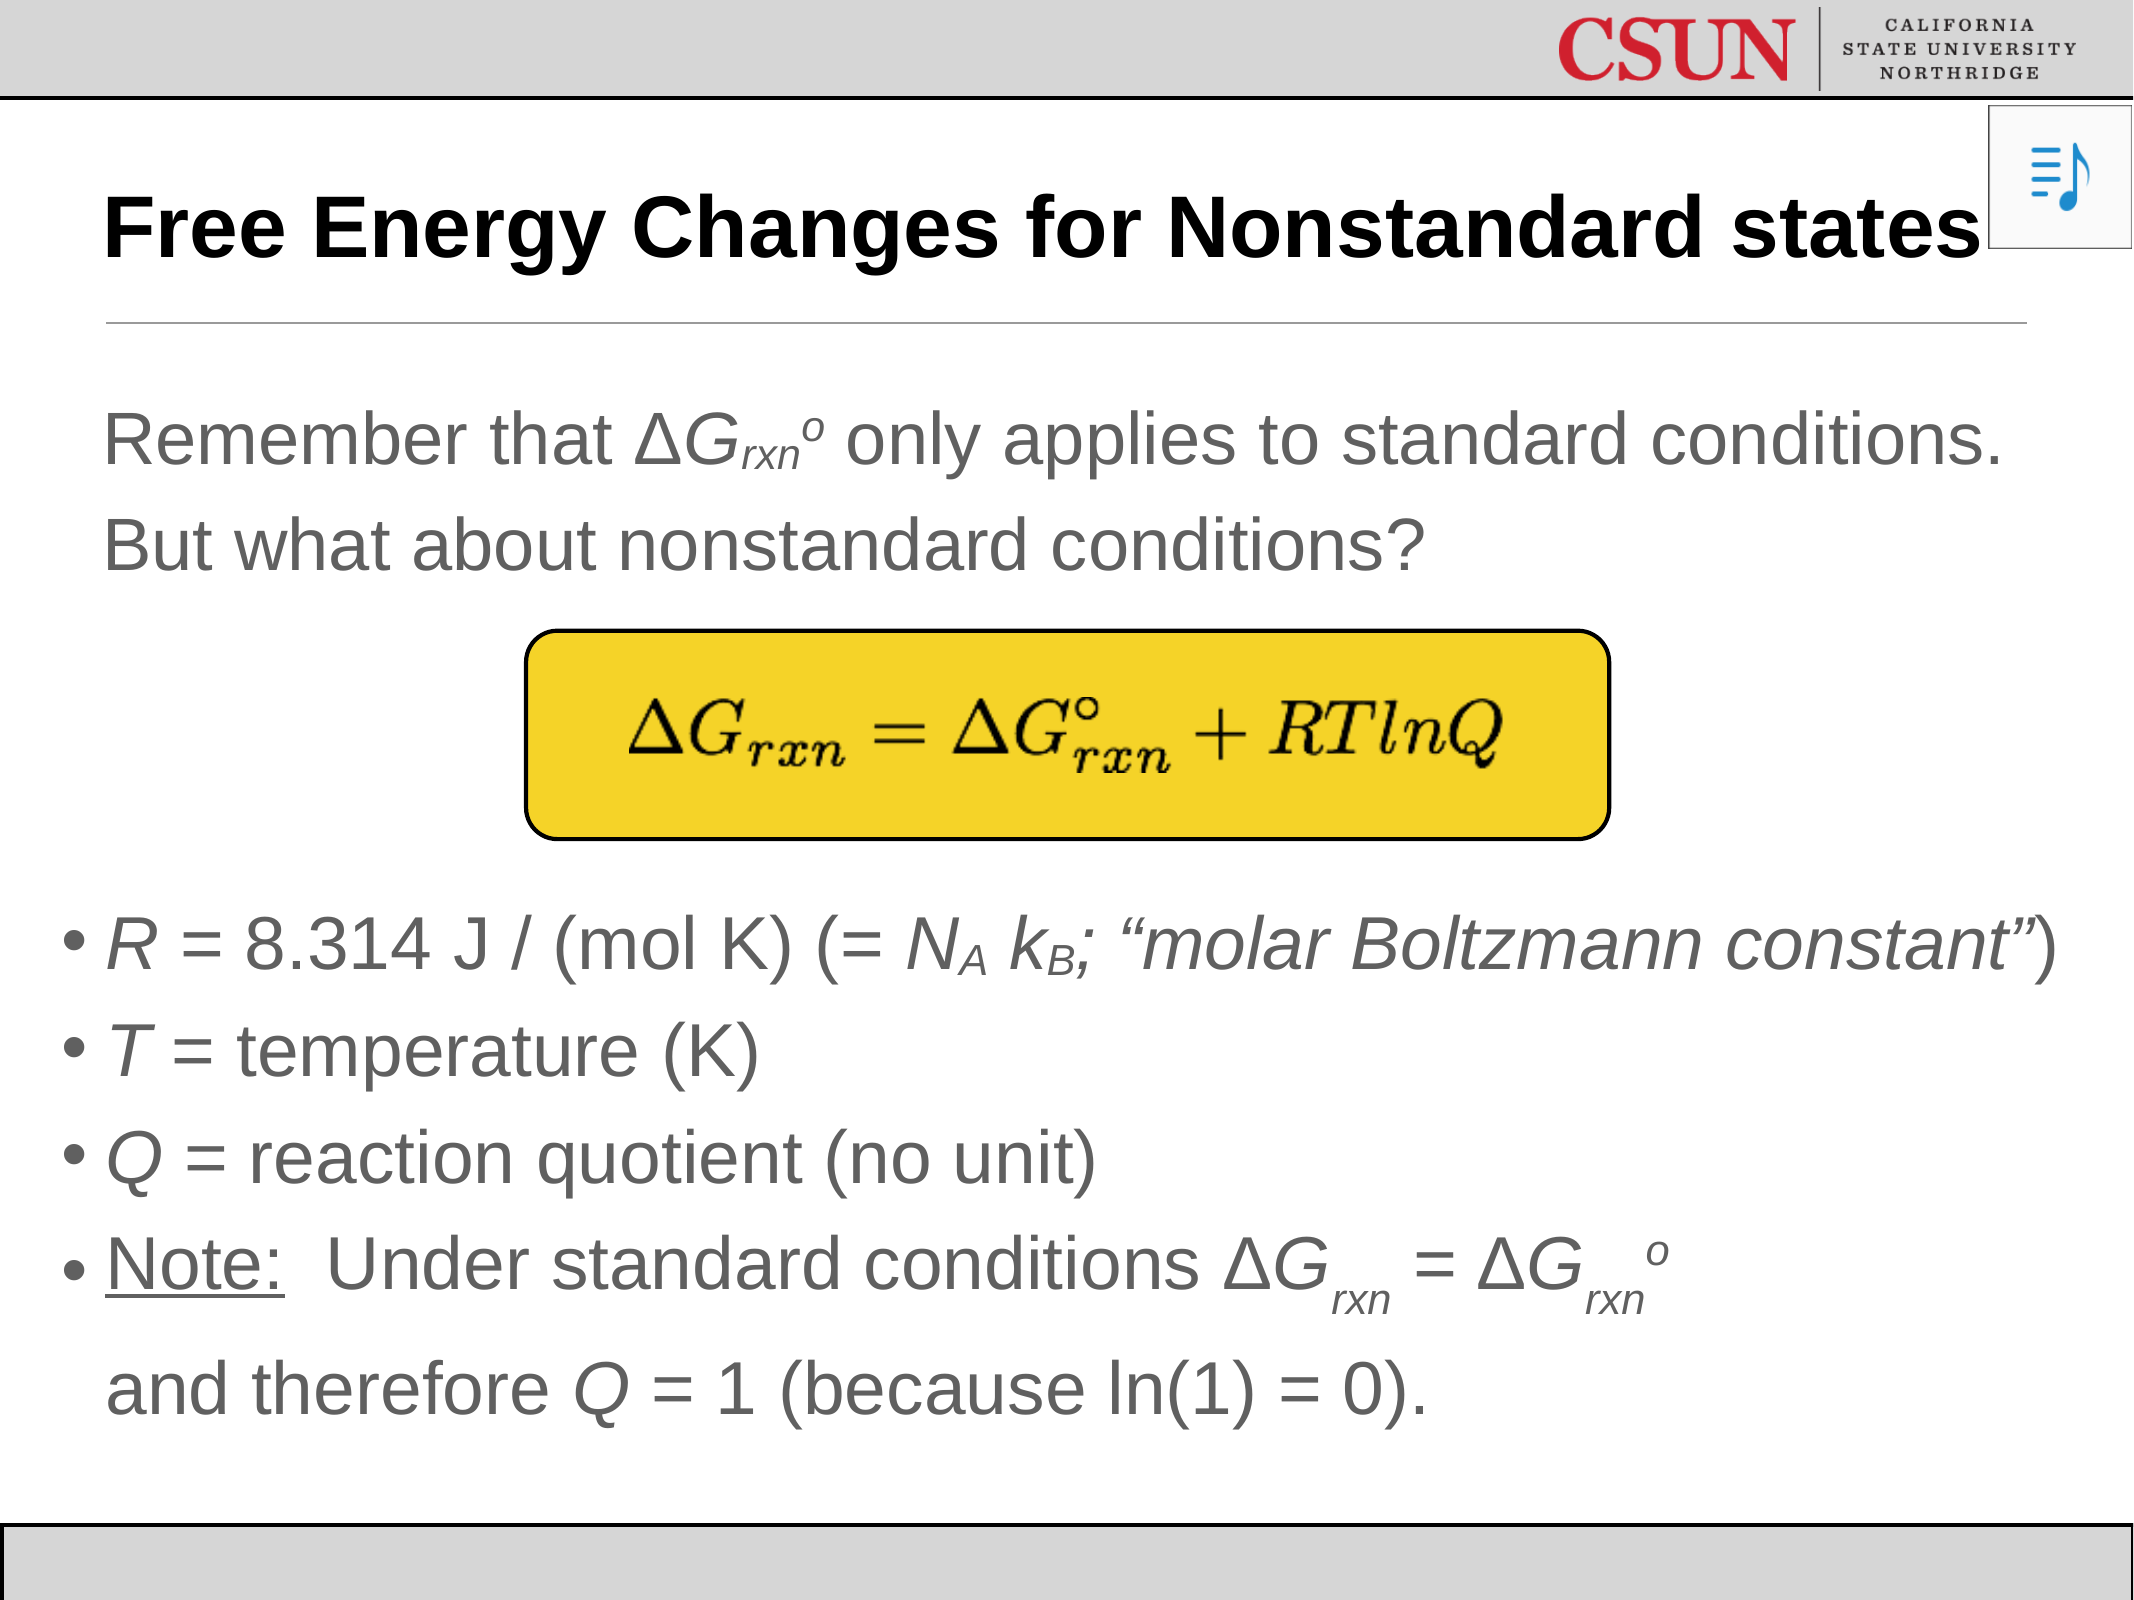

# Free Energy Changes for Nonstandard states
Remember that ΔGrxno only applies to standard conditions.
But what about nonstandard conditions?
R = 8.314 J / (mol K) (= NA kB; “molar Boltzmann constant”)
T = temperature (K)
Q = reaction quotient (no unit)
Note: Under standard conditions ΔGrxn = ΔGrxno
and therefore Q = 1 (because ln(1) = 0).